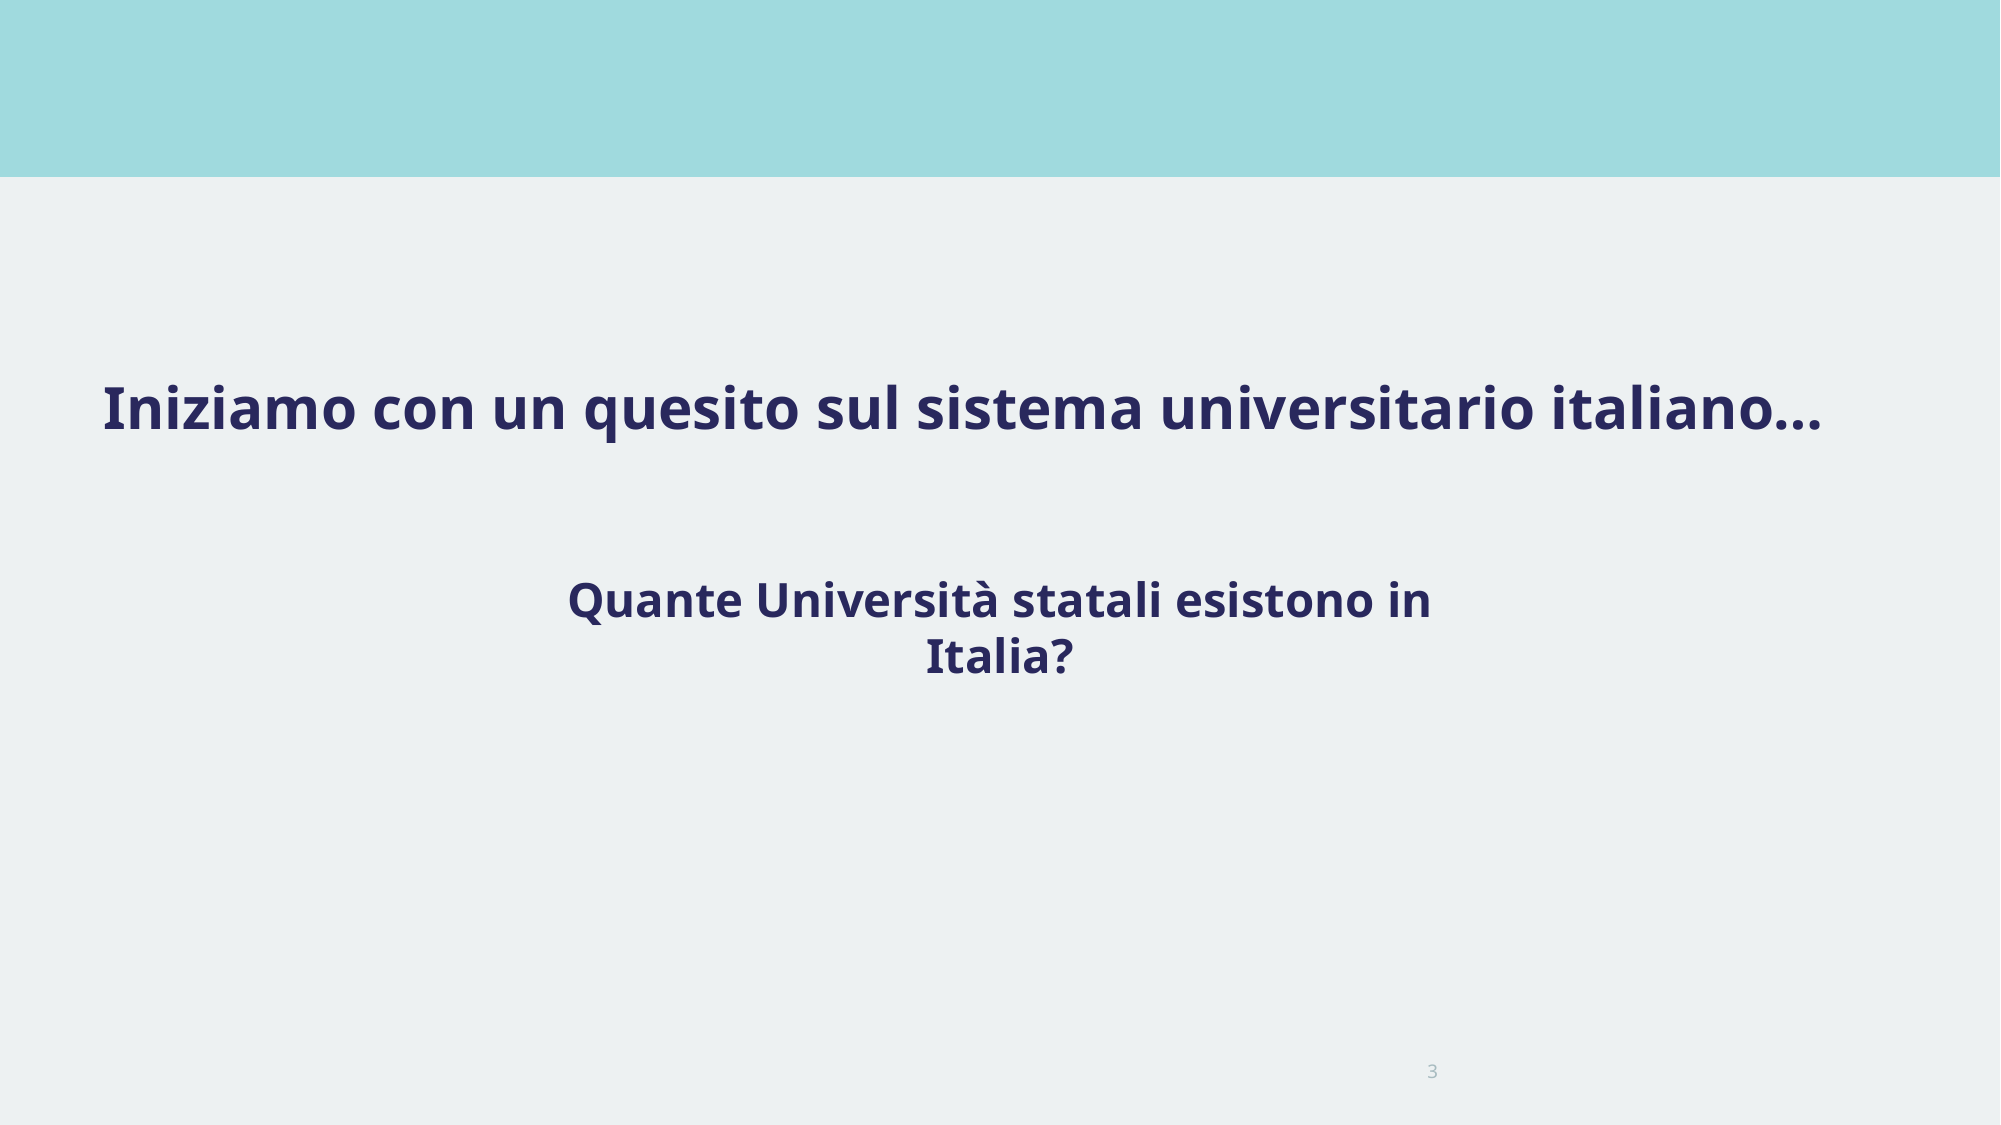

# Iniziamo con un quesito sul sistema universitario italiano…
Quante Università statali esistono in Italia?
3